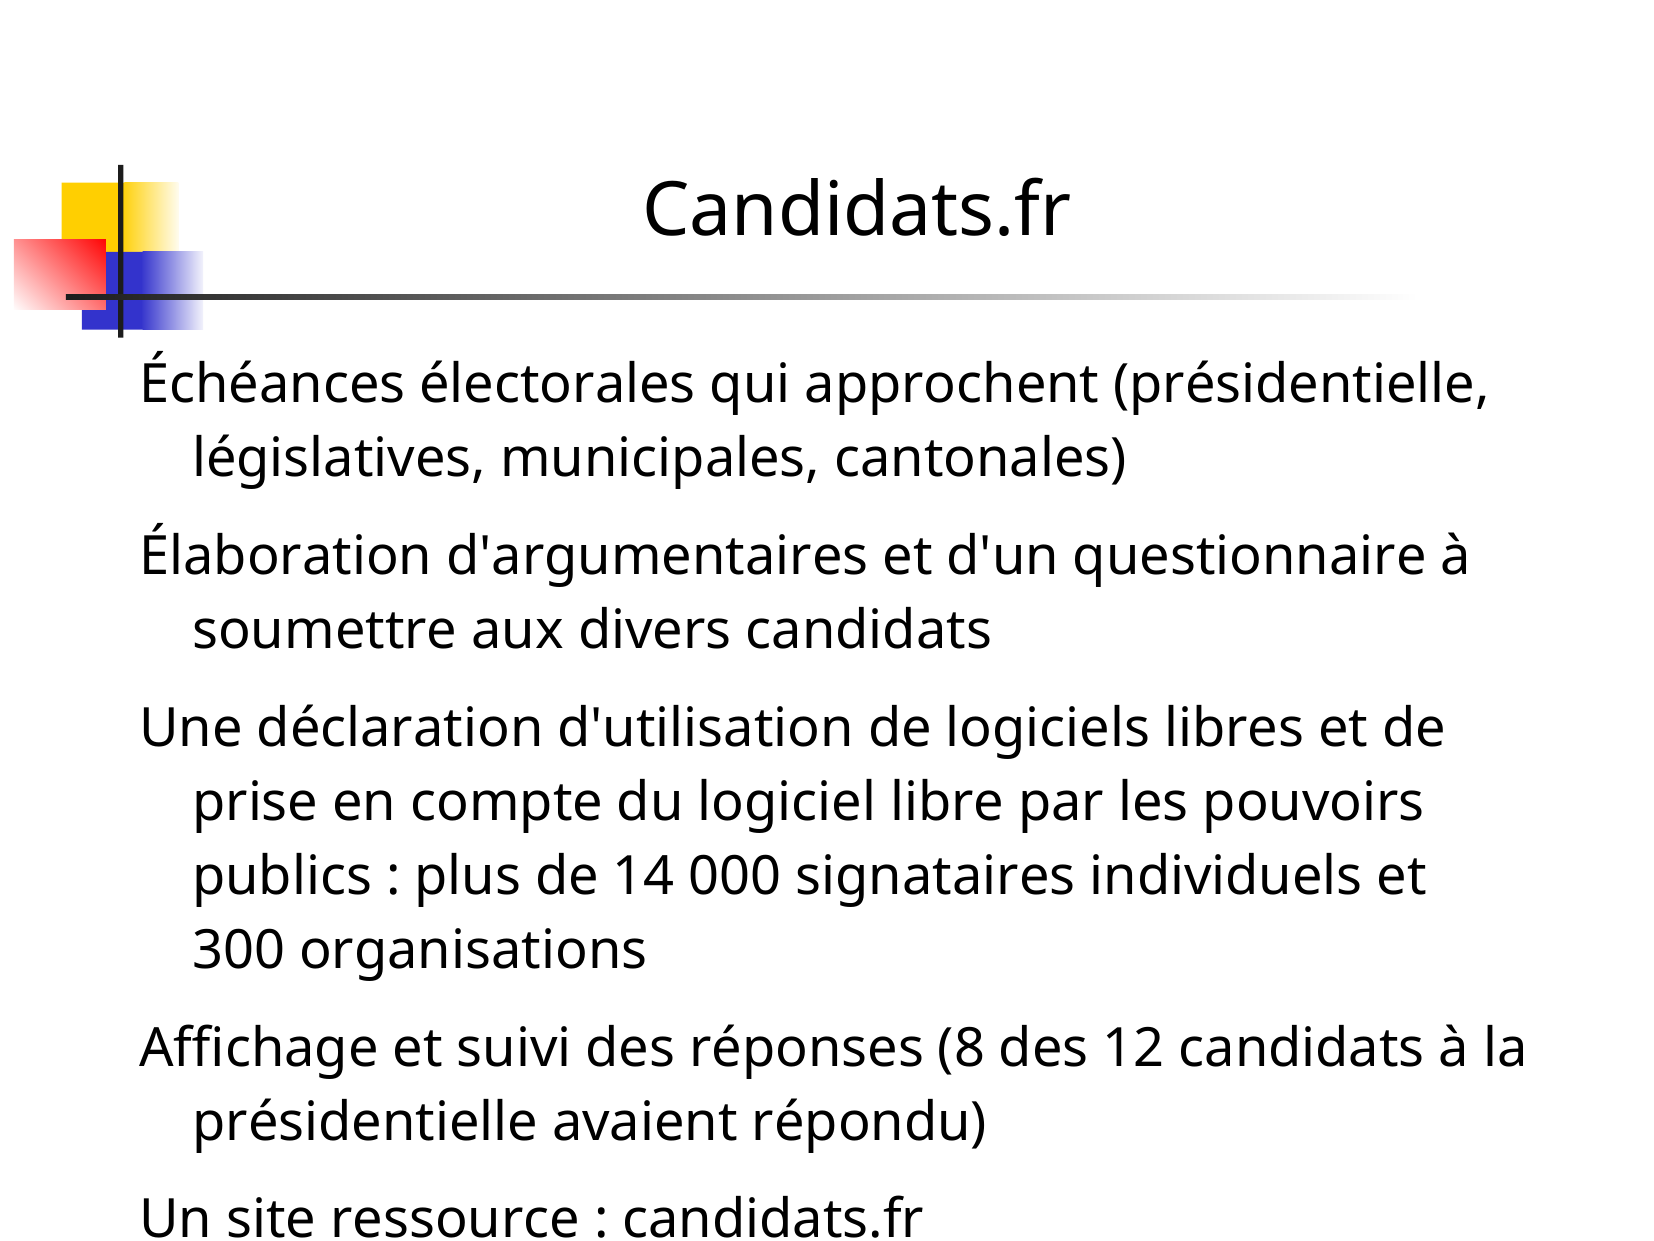

# Candidats.fr
Échéances électorales qui approchent (présidentielle, législatives, municipales, cantonales)
Élaboration d'argumentaires et d'un questionnaire à soumettre aux divers candidats
Une déclaration d'utilisation de logiciels libres et de prise en compte du logiciel libre par les pouvoirs publics : plus de 14 000 signataires individuels et 300 organisations
Affichage et suivi des réponses (8 des 12 candidats à la présidentielle avaient répondu)
Un site ressource : candidats.fr